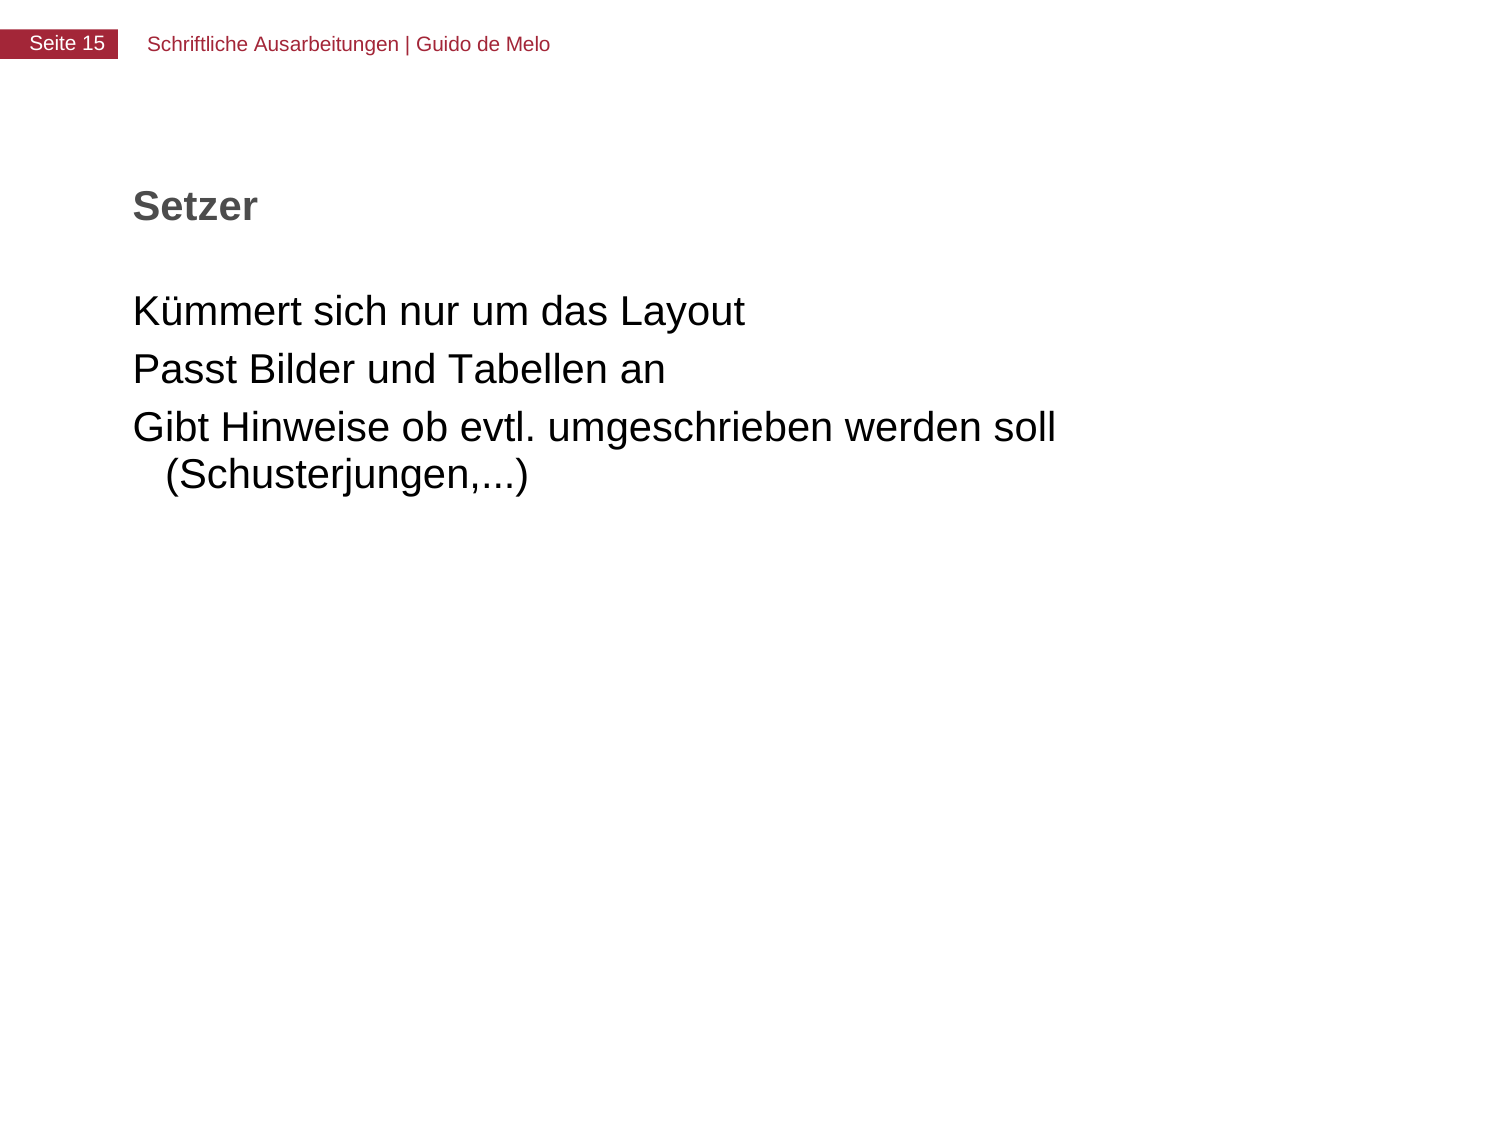

# Setzer
Kümmert sich nur um das Layout
Passt Bilder und Tabellen an
Gibt Hinweise ob evtl. umgeschrieben werden soll (Schusterjungen,...)